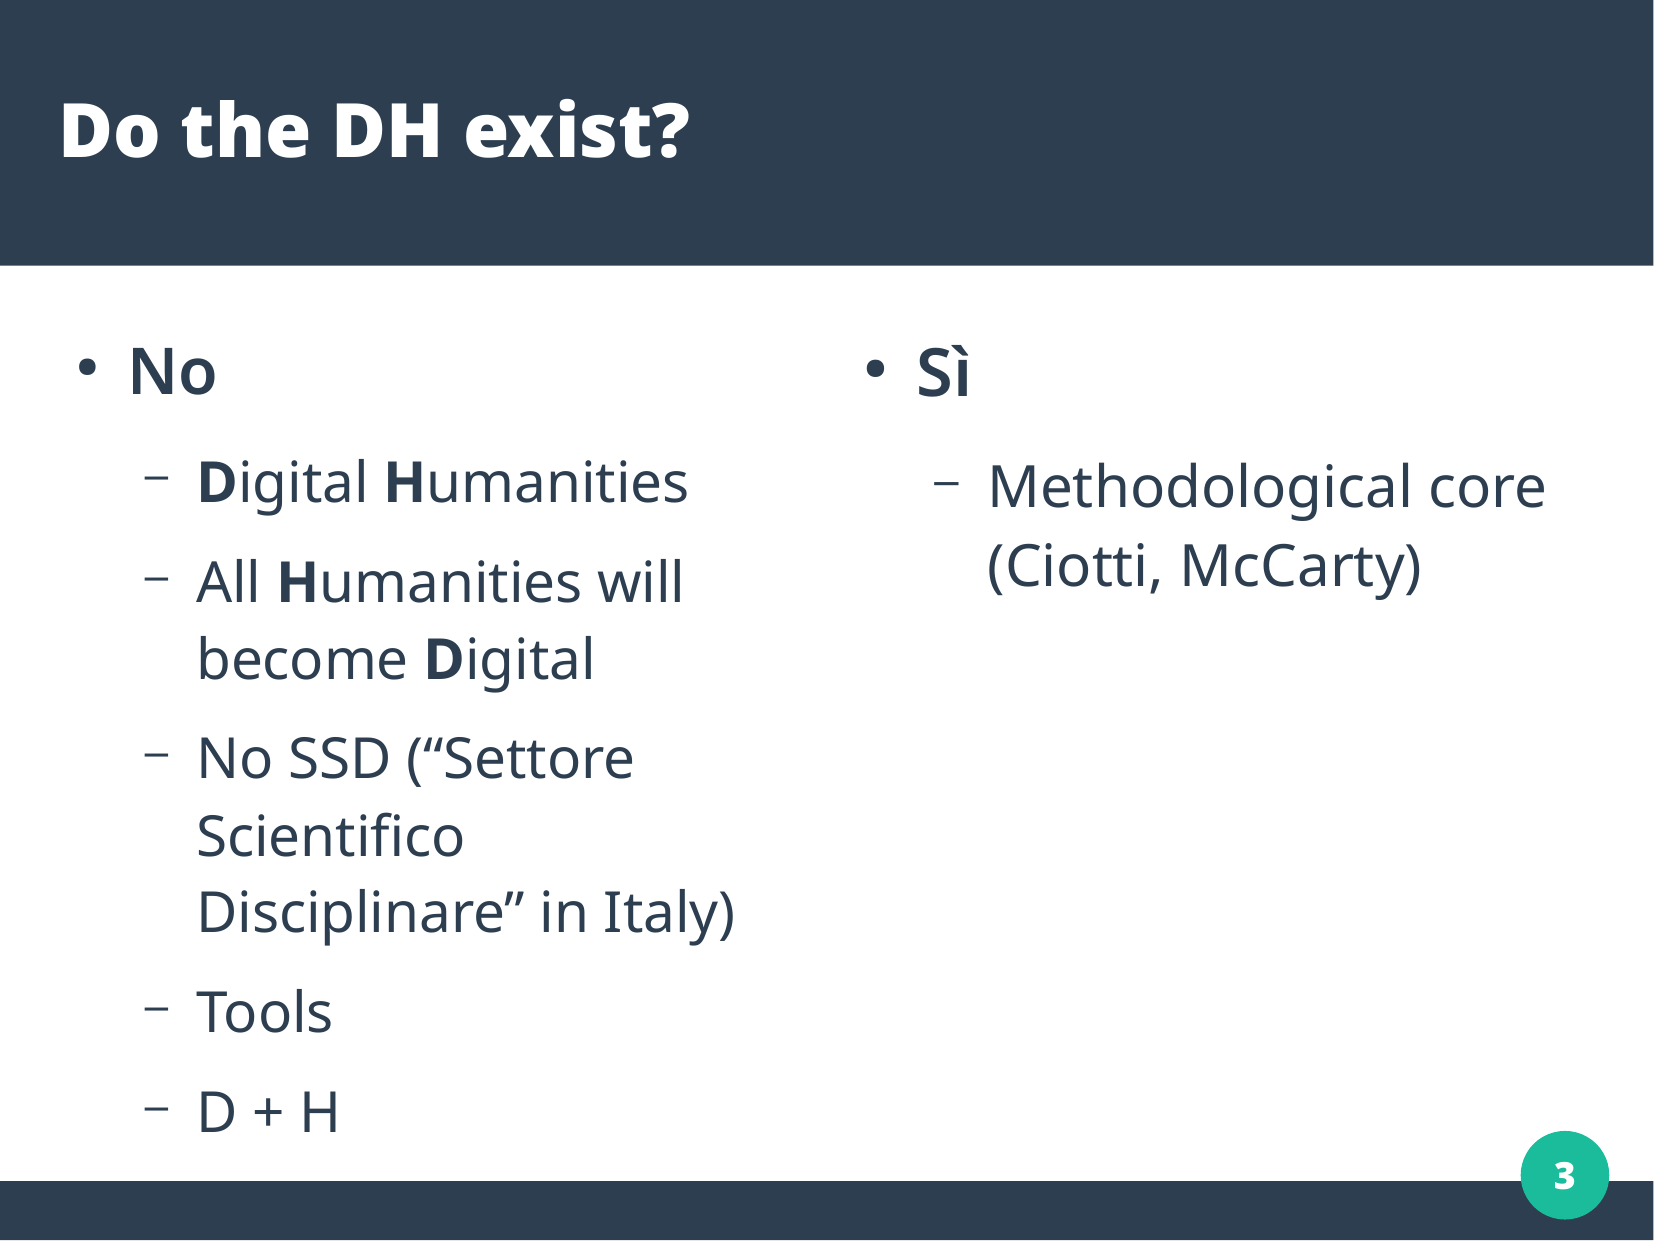

# Do the DH exist?
No
Digital Humanities
All Humanities will become Digital
No SSD (“Settore Scientifico Disciplinare” in Italy)
Tools
D + H
Sì
Methodological core
(Ciotti, McCarty)
3